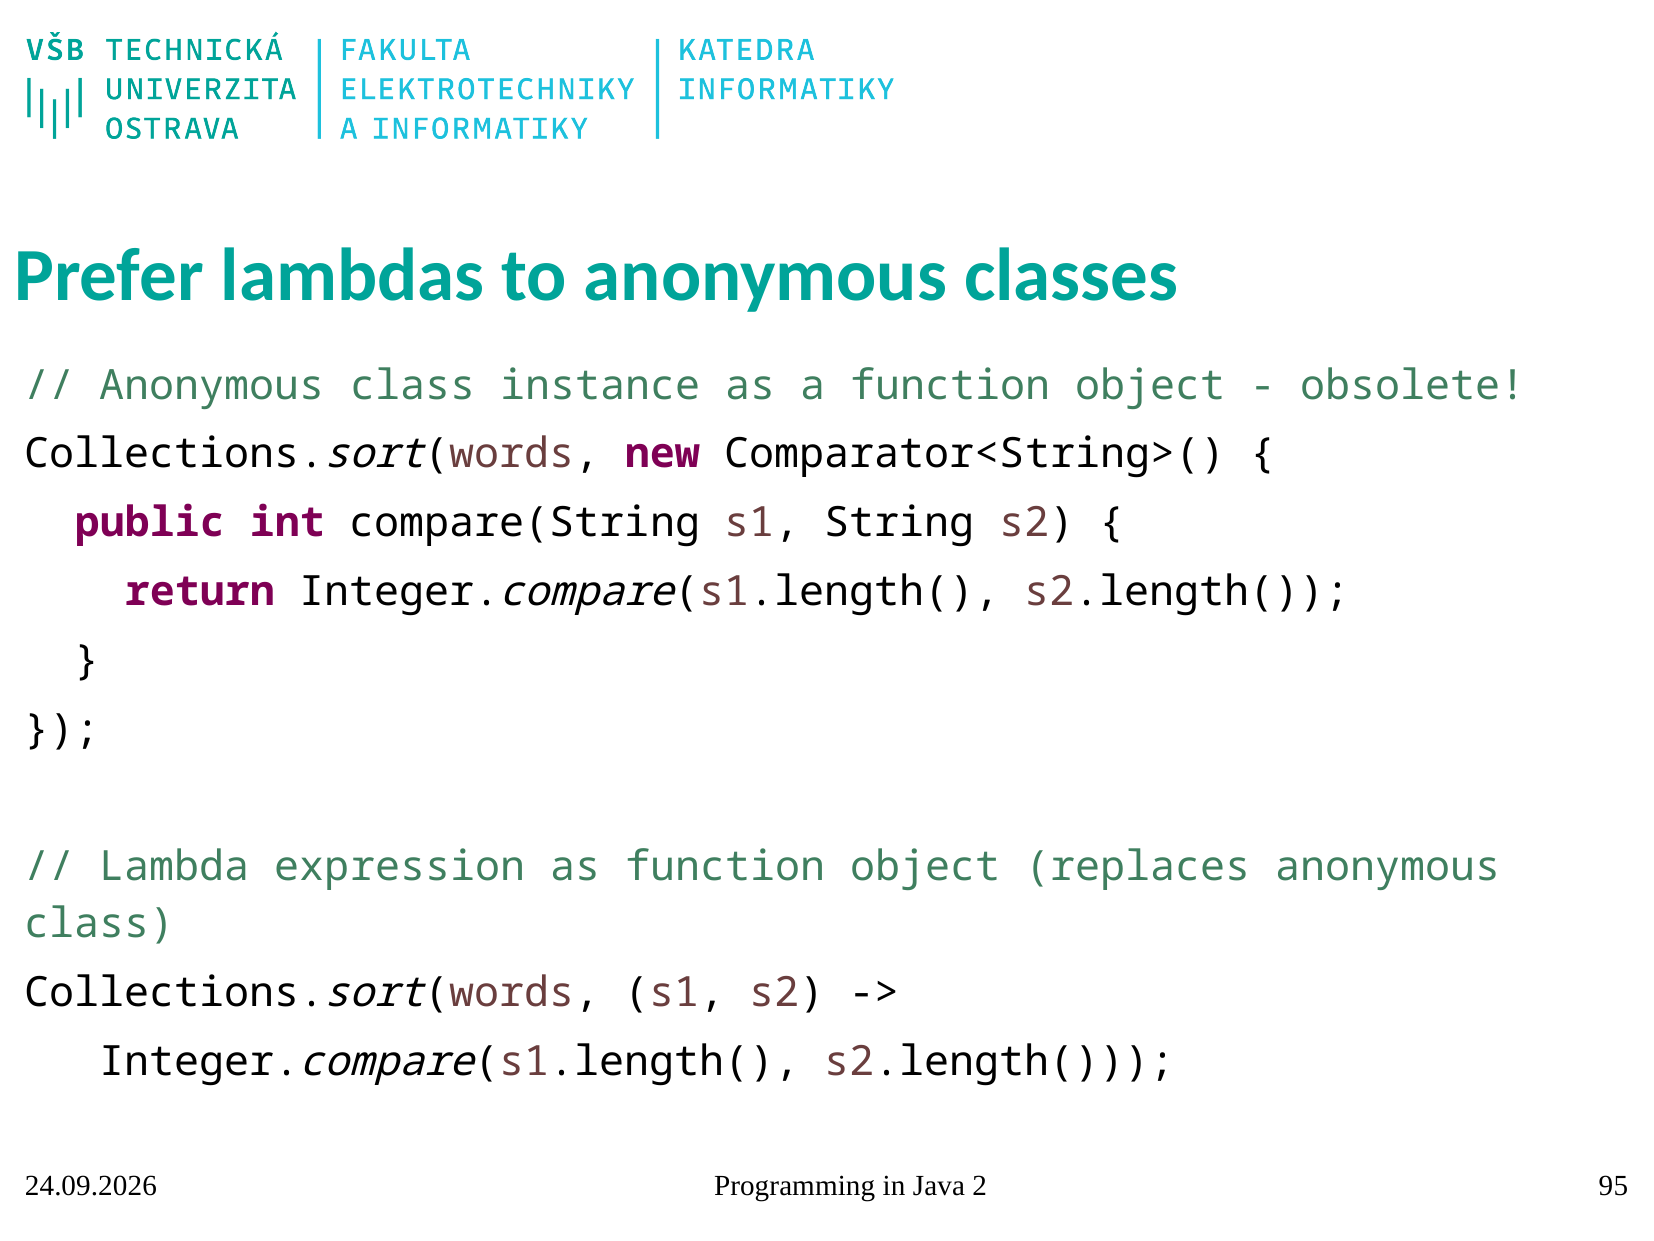

# Prefer lambdas to anonymous classes
// Anonymous class instance as a function object - obsolete!
Collections.sort(words, new Comparator<String>() {
 public int compare(String s1, String s2) {
 return Integer.compare(s1.length(), s2.length());
 }
});
// Lambda expression as function object (replaces anonymous class)
Collections.sort(words, (s1, s2) ->
 Integer.compare(s1.length(), s2.length()));
Programming in Java 2
95